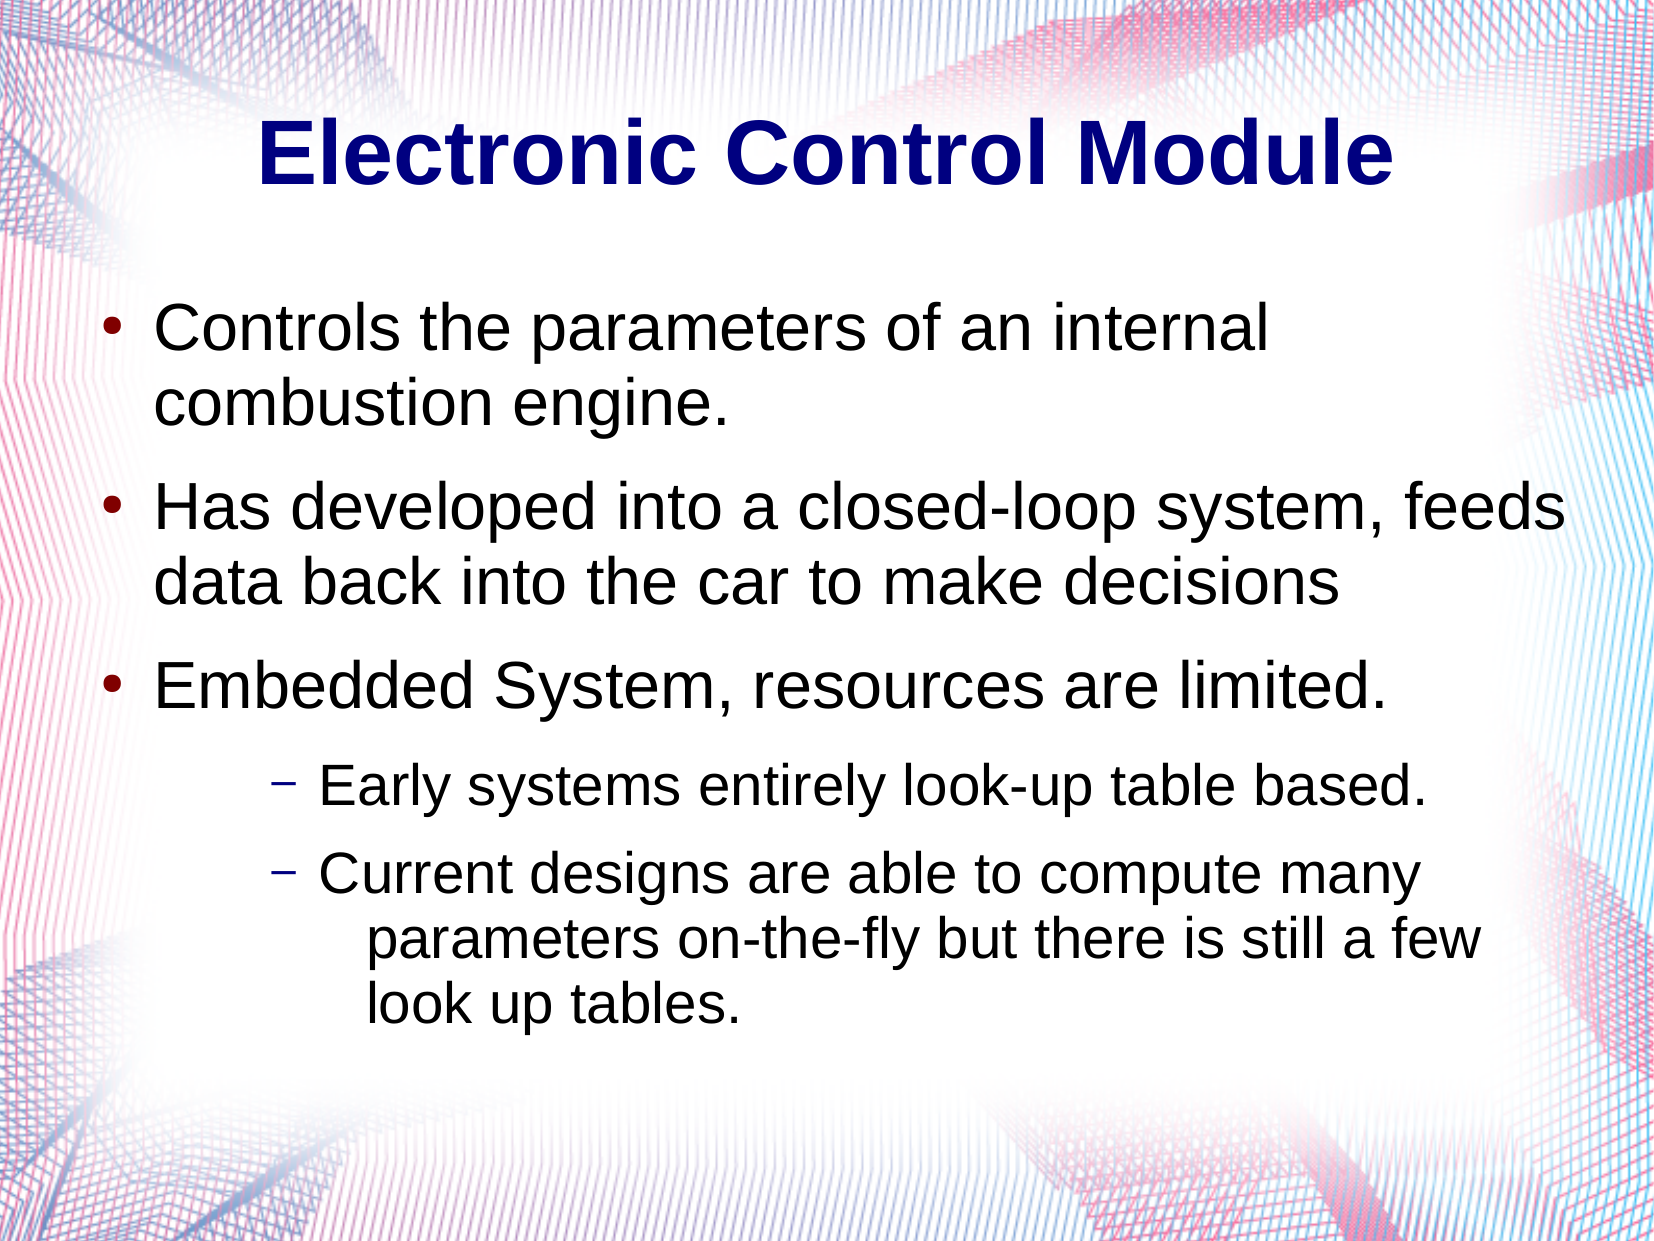

# Electronic Control Module
Controls the parameters of an internal combustion engine.
Has developed into a closed-loop system, feeds data back into the car to make decisions
Embedded System, resources are limited.
Early systems entirely look-up table based.
Current designs are able to compute many parameters on-the-fly but there is still a few look up tables.